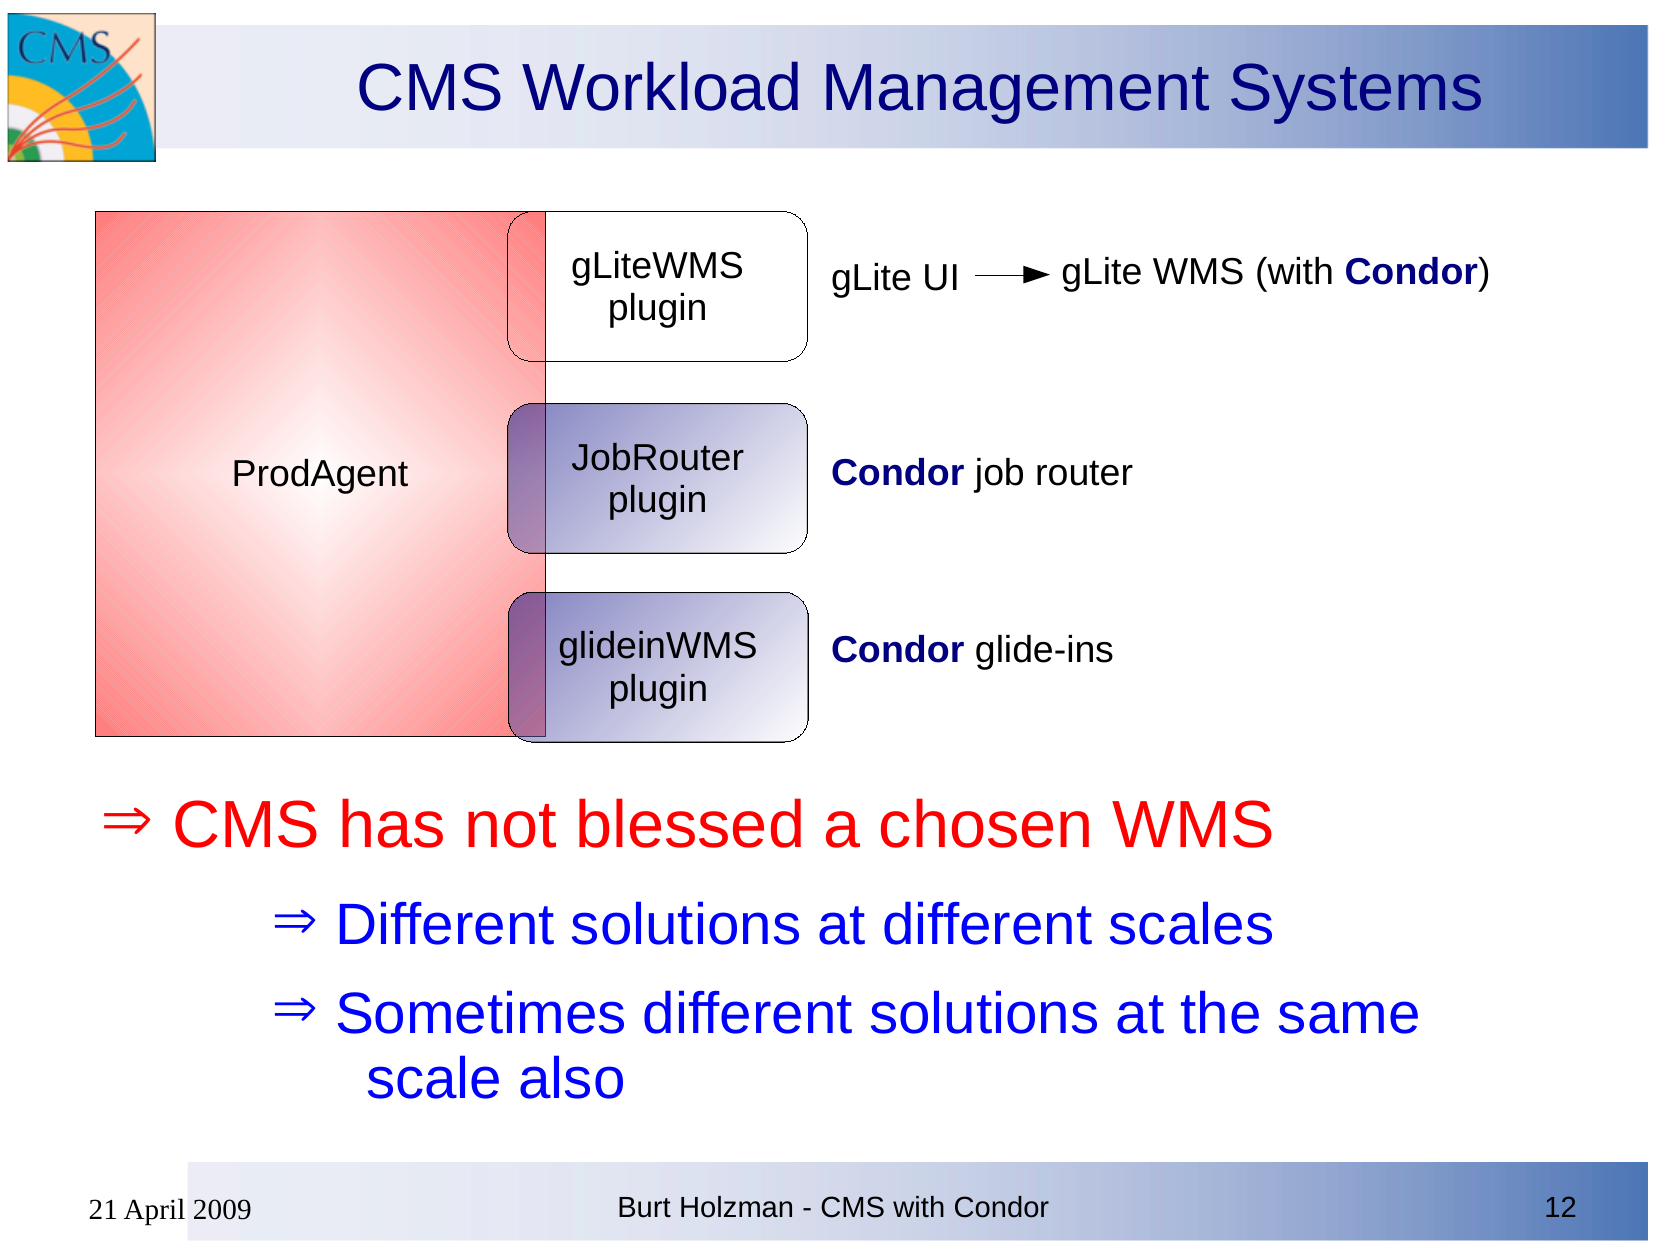

# CMS Workload Management Systems
ProdAgent
gLiteWMS
plugin
gLite WMS (with Condor)
gLite UI
JobRouter
plugin
Condor job router
glideinWMS
plugin
Condor glide-ins
 CMS has not blessed a chosen WMS
 Different solutions at different scales
 Sometimes different solutions at the same scale also
Burt Holzman - CMS with Condor
12
21 April 2009